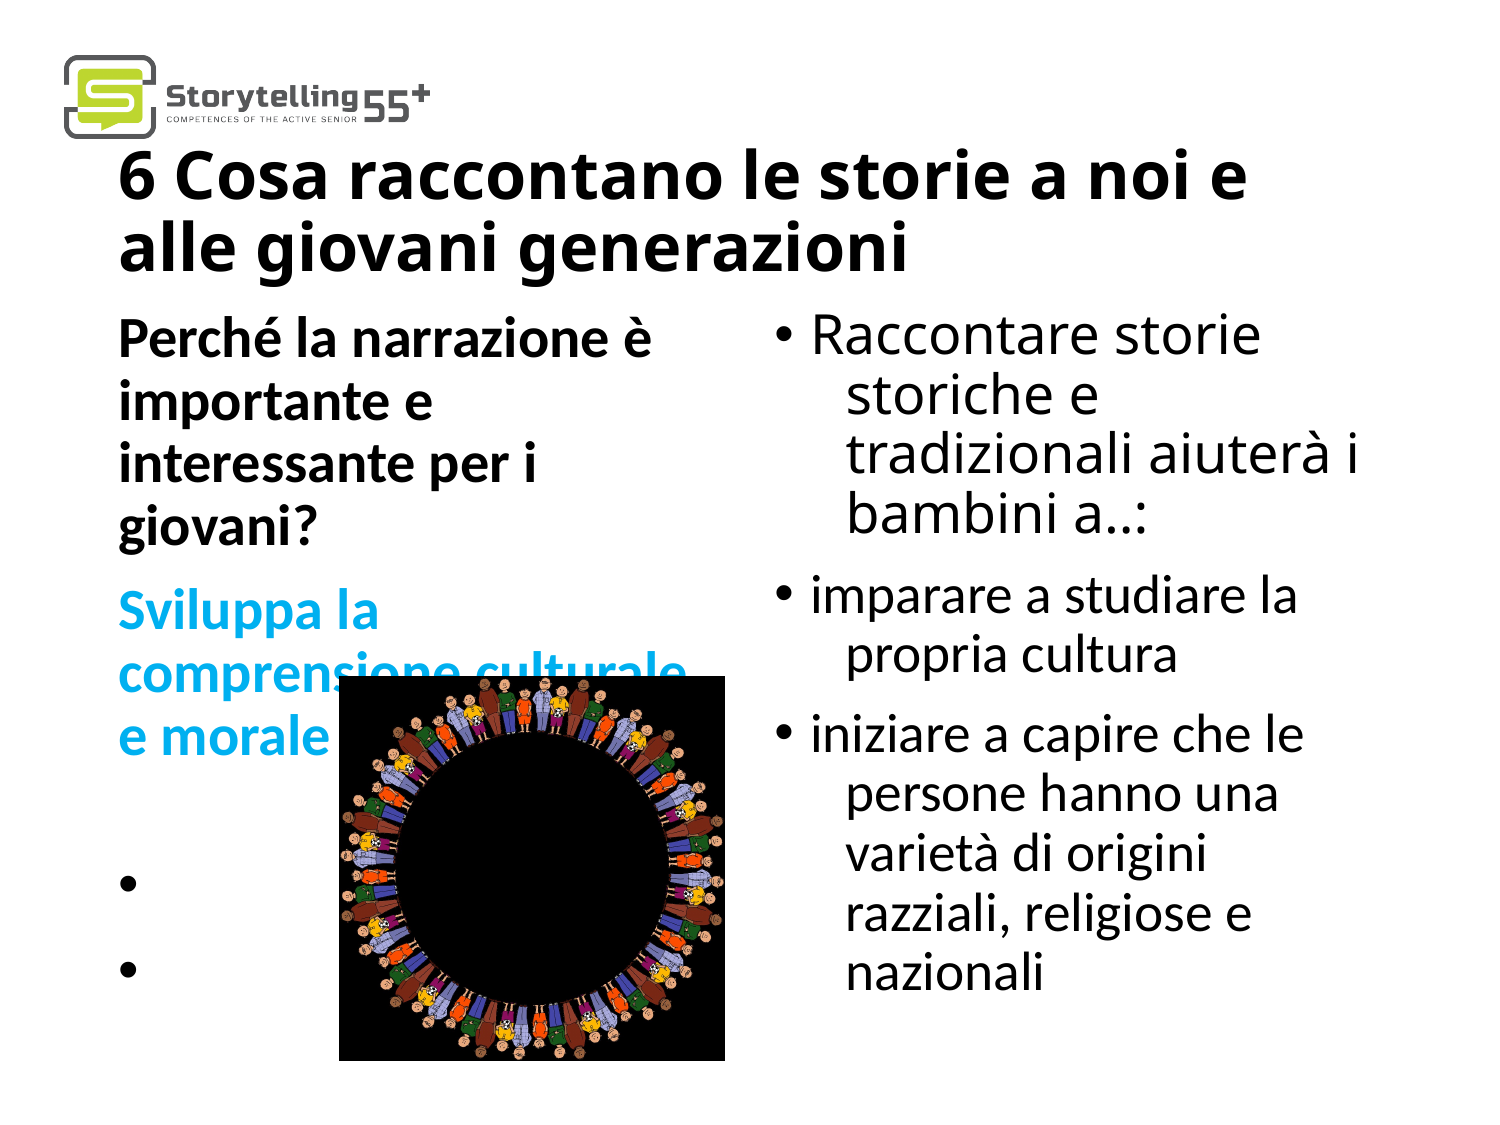

# 6 Cosa raccontano le storie a noi e alle giovani generazioni
Perché la narrazione è importante e interessante per i giovani?
Sviluppa la comprensione culturale e morale del bambino.
Raccontare storie storiche e tradizionali aiuterà i bambini a..:
imparare a studiare la propria cultura
iniziare a capire che le persone hanno una varietà di origini razziali, religiose e nazionali